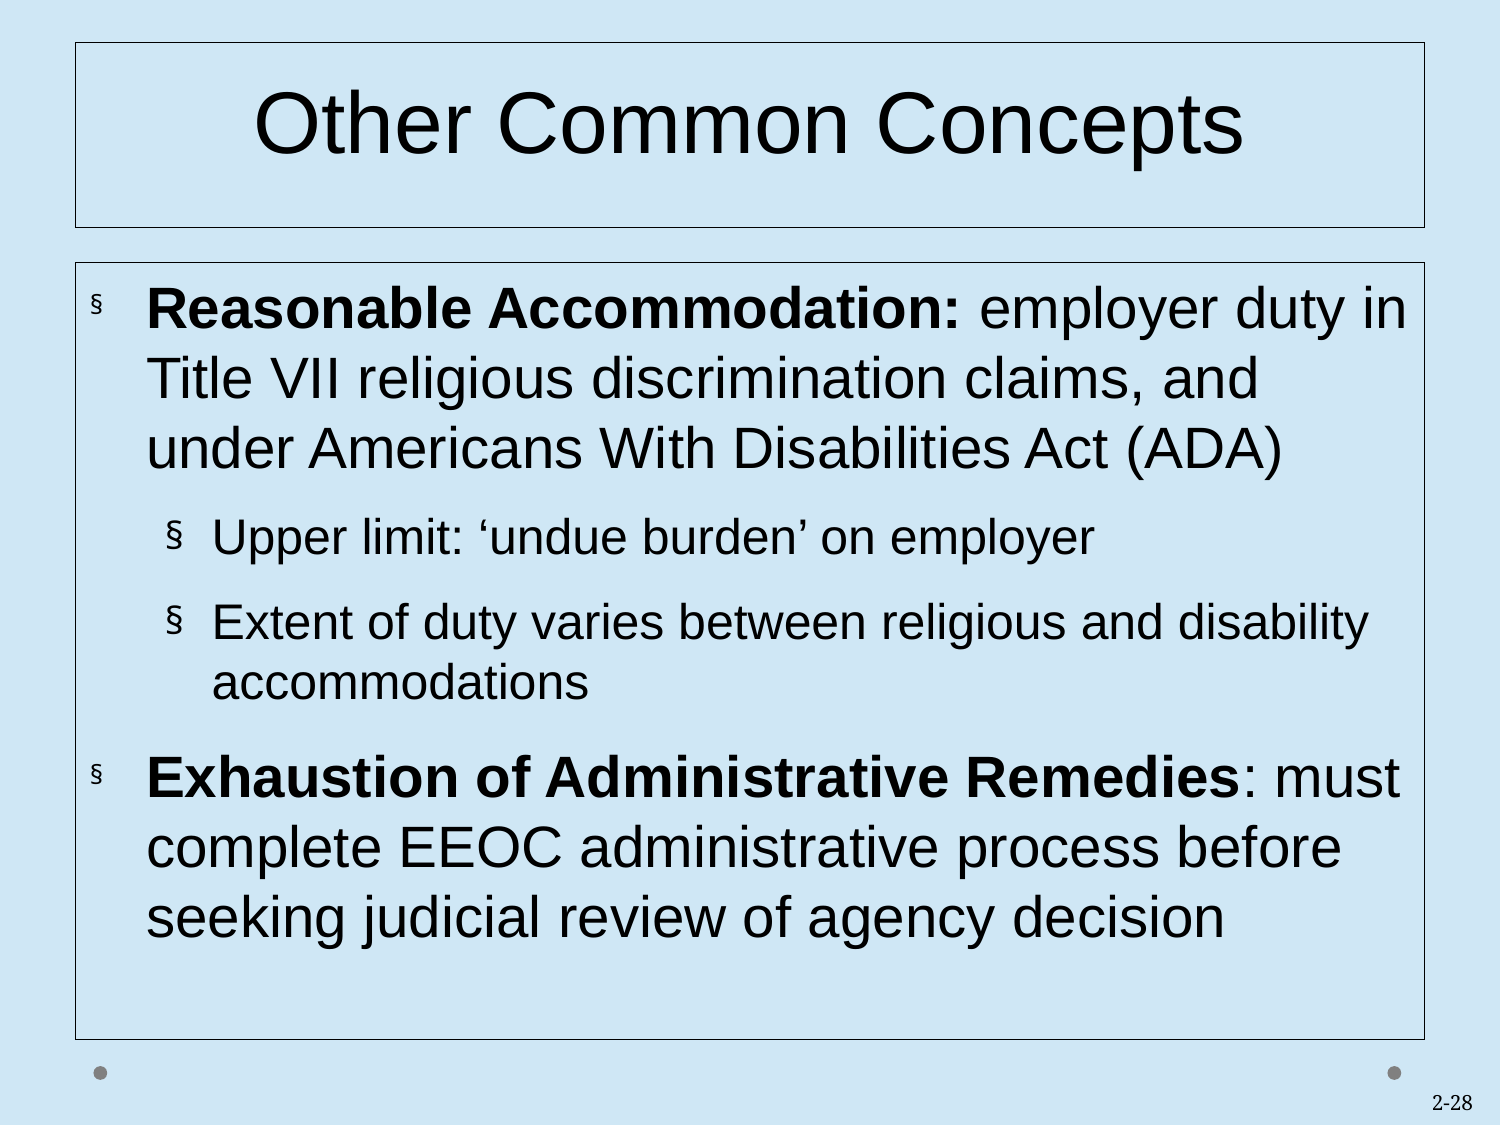

# Other Common Concepts
Reasonable Accommodation: employer duty in Title VII religious discrimination claims, and under Americans With Disabilities Act (ADA)
Upper limit: ‘undue burden’ on employer
Extent of duty varies between religious and disability accommodations
Exhaustion of Administrative Remedies: must complete EEOC administrative process before seeking judicial review of agency decision